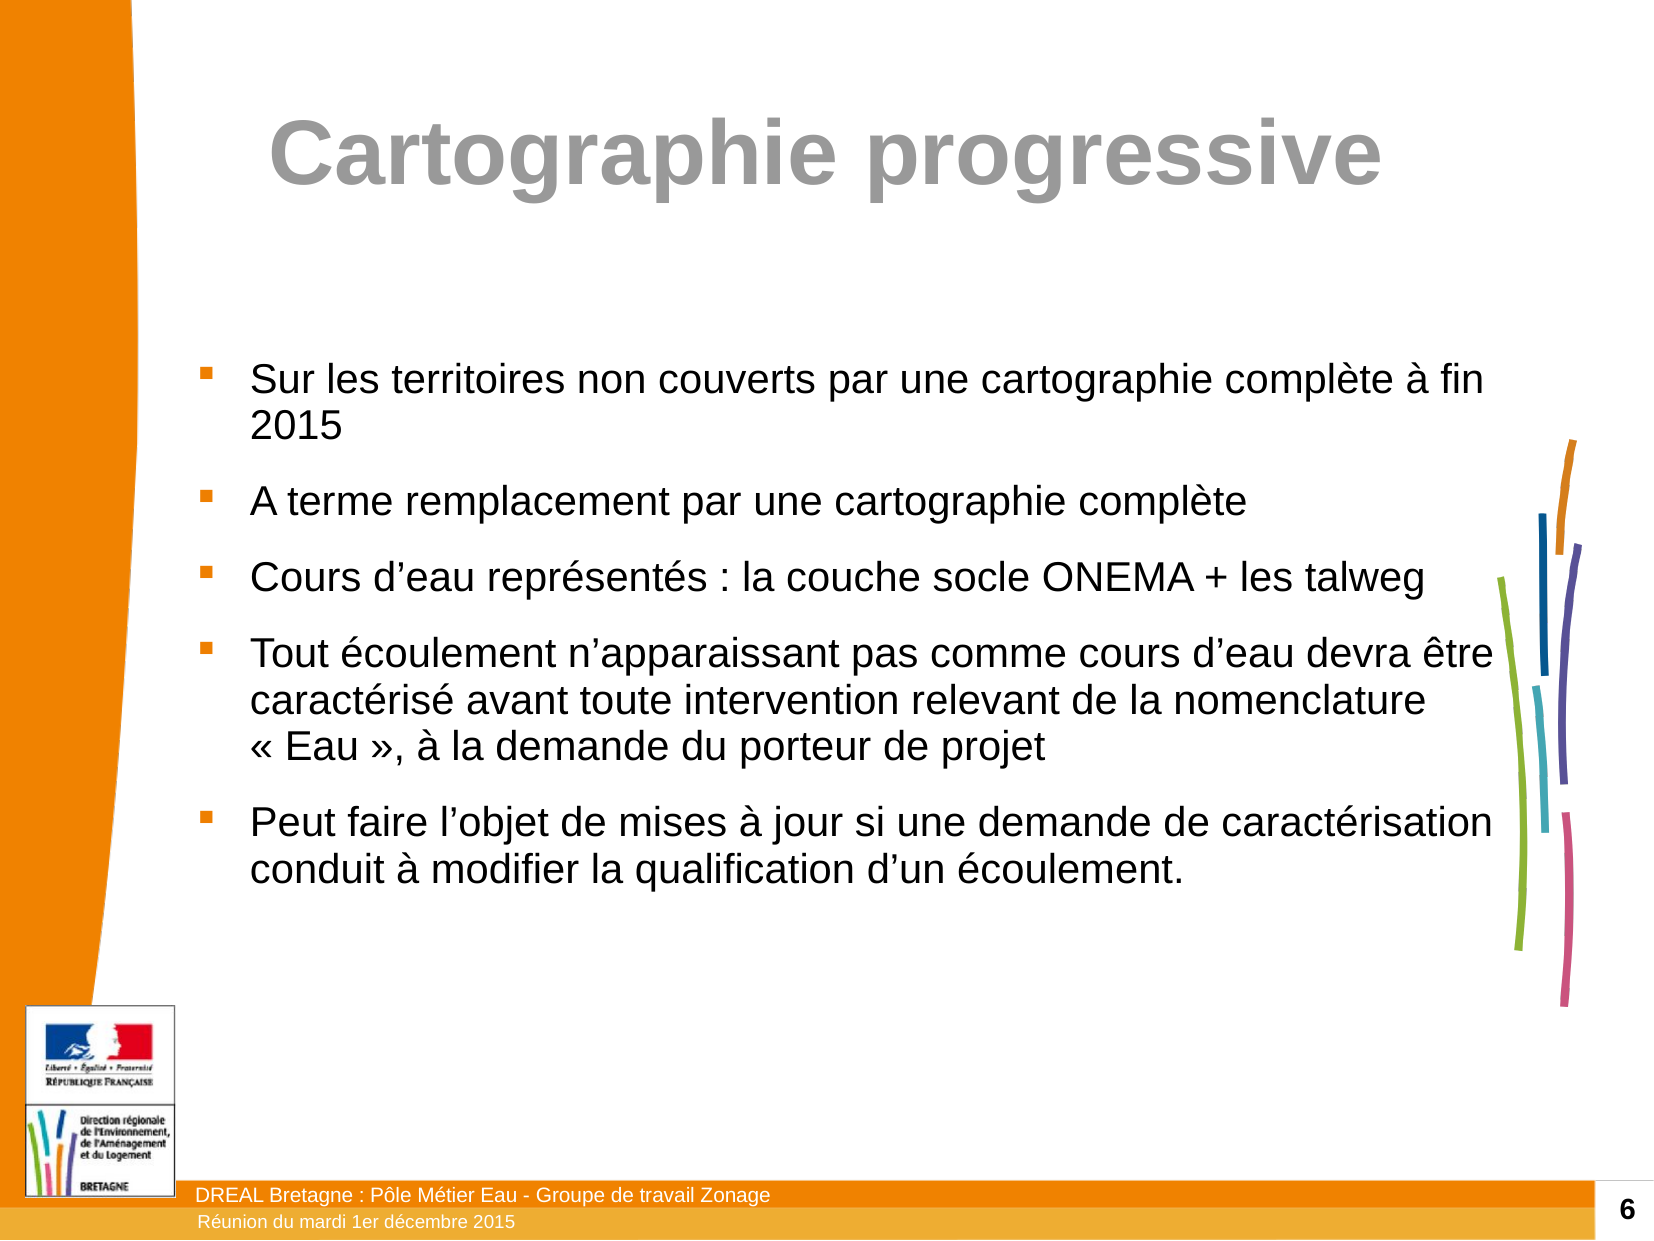

# Cartographie progressive
Sur les territoires non couverts par une cartographie complète à fin 2015
A terme remplacement par une cartographie complète
Cours d’eau représentés : la couche socle ONEMA + les talweg
Tout écoulement n’apparaissant pas comme cours d’eau devra être caractérisé avant toute intervention relevant de la nomenclature « Eau », à la demande du porteur de projet
Peut faire l’objet de mises à jour si une demande de caractérisation conduit à modifier la qualification d’un écoulement.
DREAL Bretagne : Pôle Métier Eau - Groupe de travail Zonage
6
Réunion du mardi 1er décembre 2015